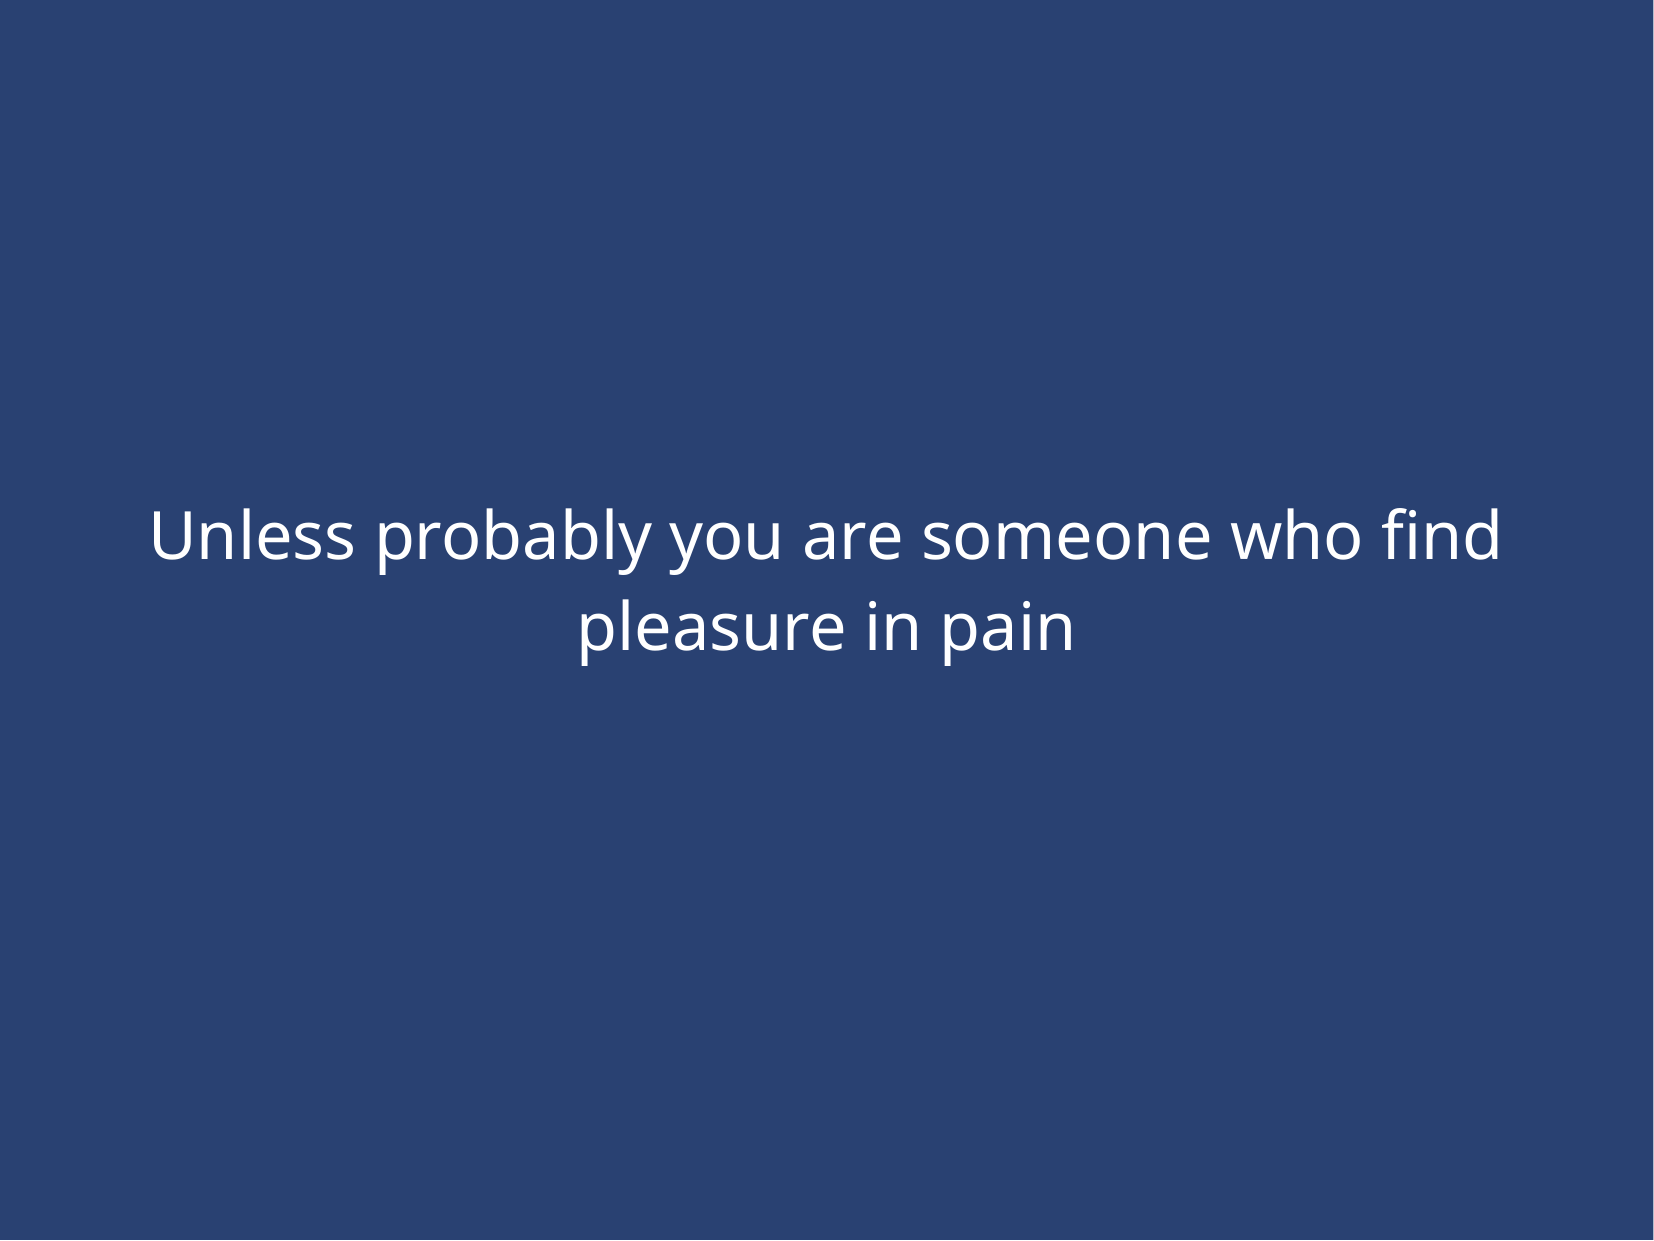

# Unless probably you are someone who find pleasure in pain